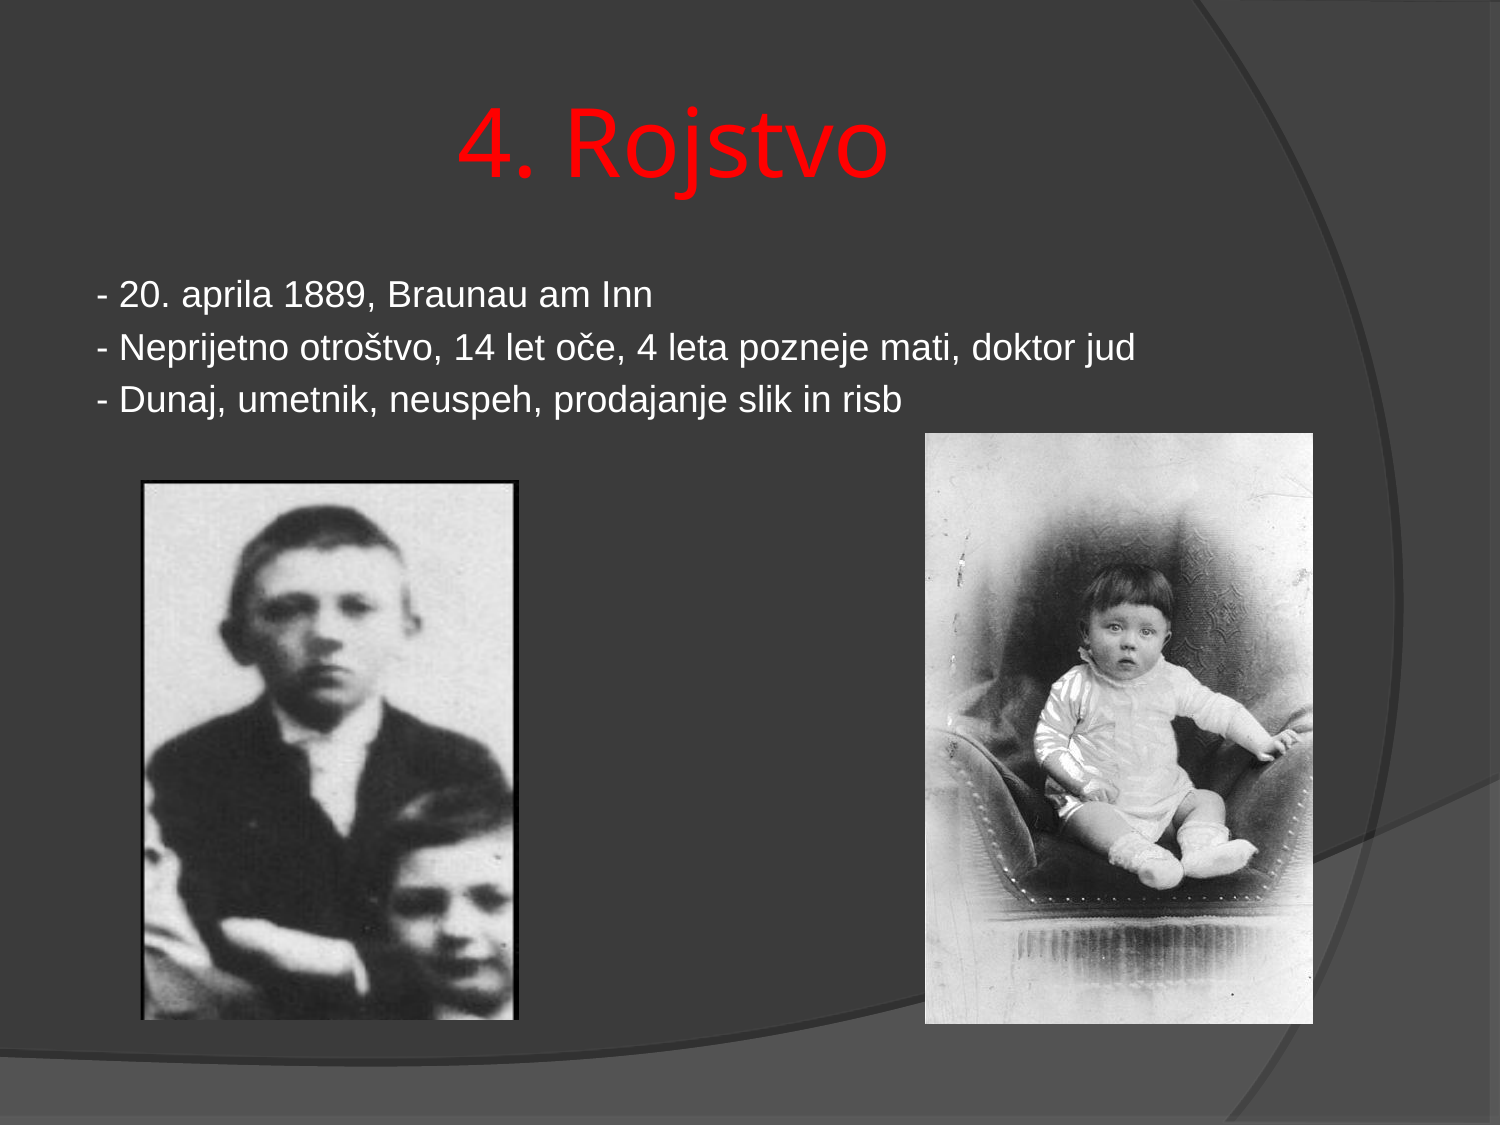

# 4. Rojstvo
- 20. aprila 1889, Braunau am Inn
- Neprijetno otroštvo, 14 let oče, 4 leta pozneje mati, doktor jud
- Dunaj, umetnik, neuspeh, prodajanje slik in risb